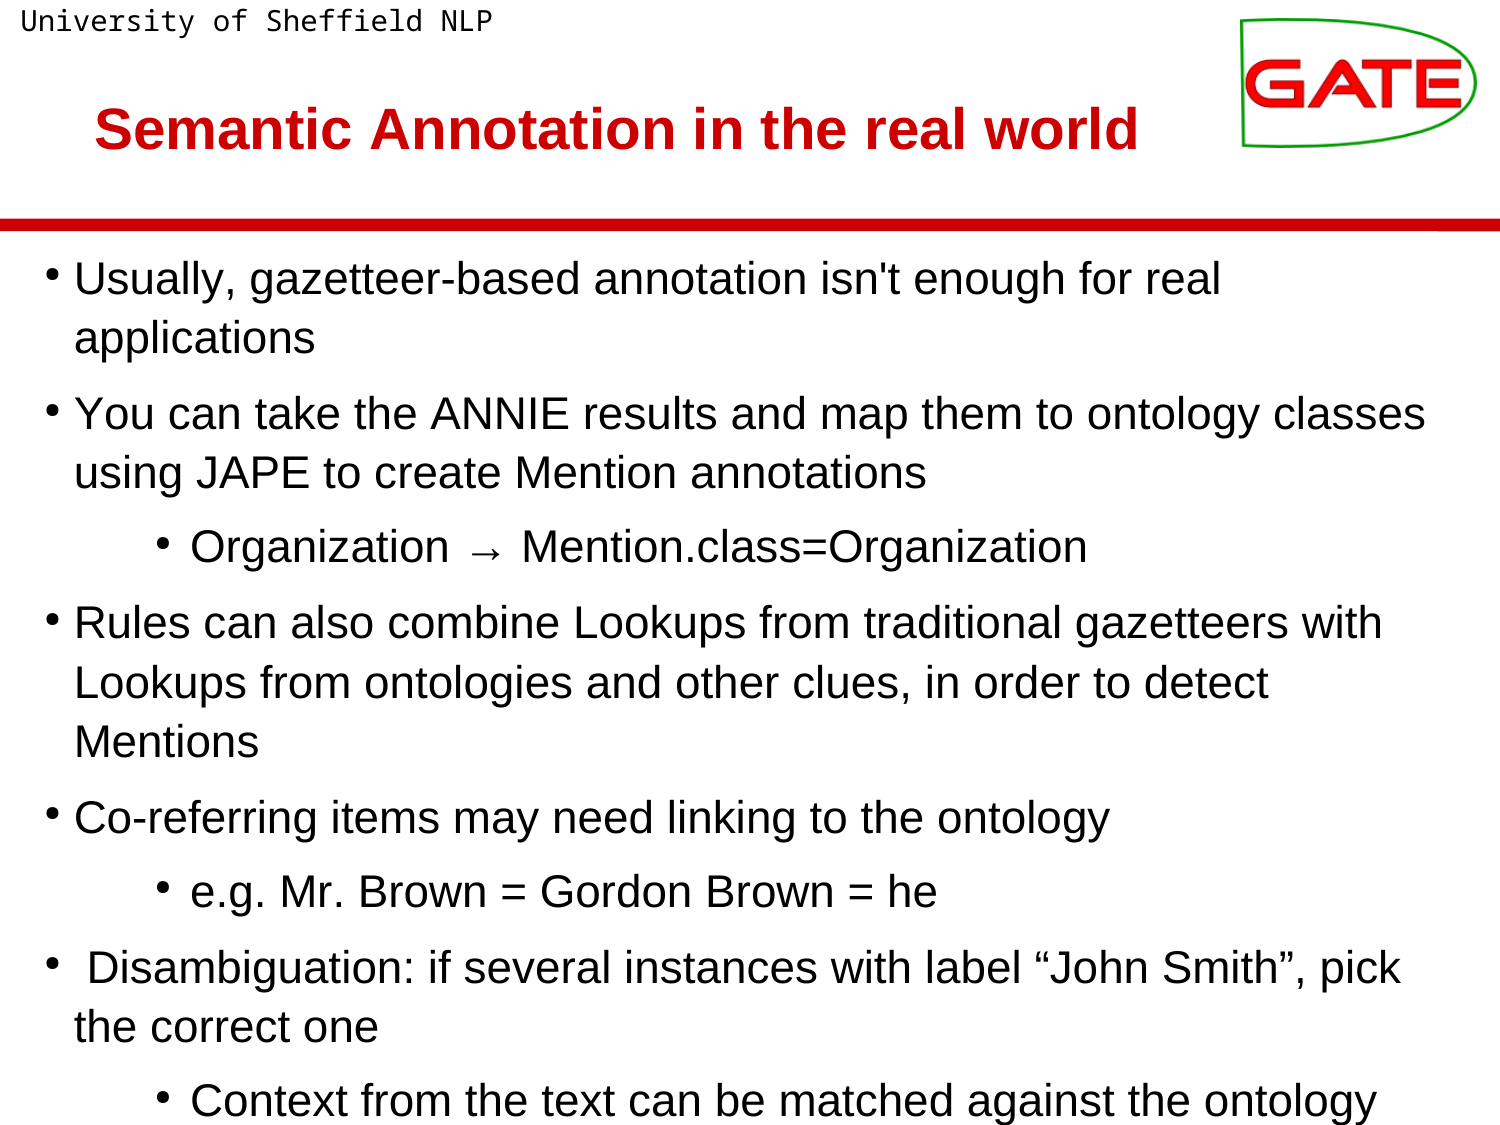

# Semantic Annotation in the real world
Usually, gazetteer-based annotation isn't enough for real applications
You can take the ANNIE results and map them to ontology classes using JAPE to create Mention annotations
Organization → Mention.class=Organization
Rules can also combine Lookups from traditional gazetteers with Lookups from ontologies and other clues, in order to detect Mentions
Co-referring items may need linking to the ontology
e.g. Mr. Brown = Gordon Brown = he
 Disambiguation: if several instances with label “John Smith”, pick the correct one
Context from the text can be matched against the ontology